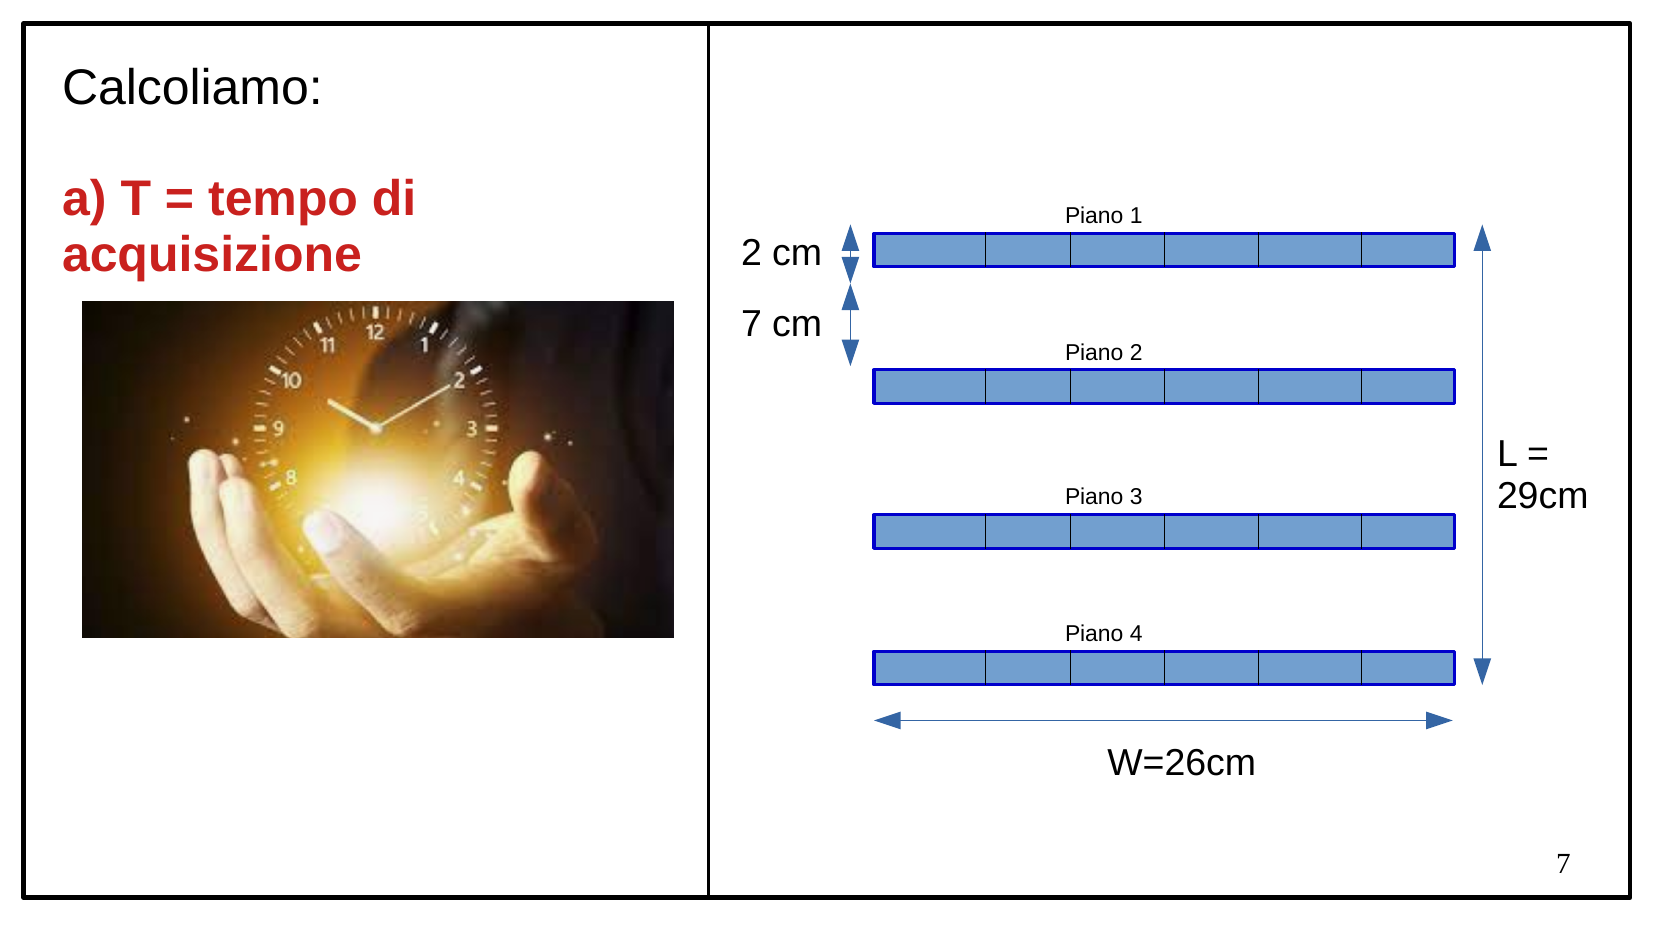

Calcoliamo:
a) T = tempo di acquisizione
Piano 1
2 cm
7 cm
Piano 2
L = 29cm
Piano 3
Piano 4
W=26cm
7